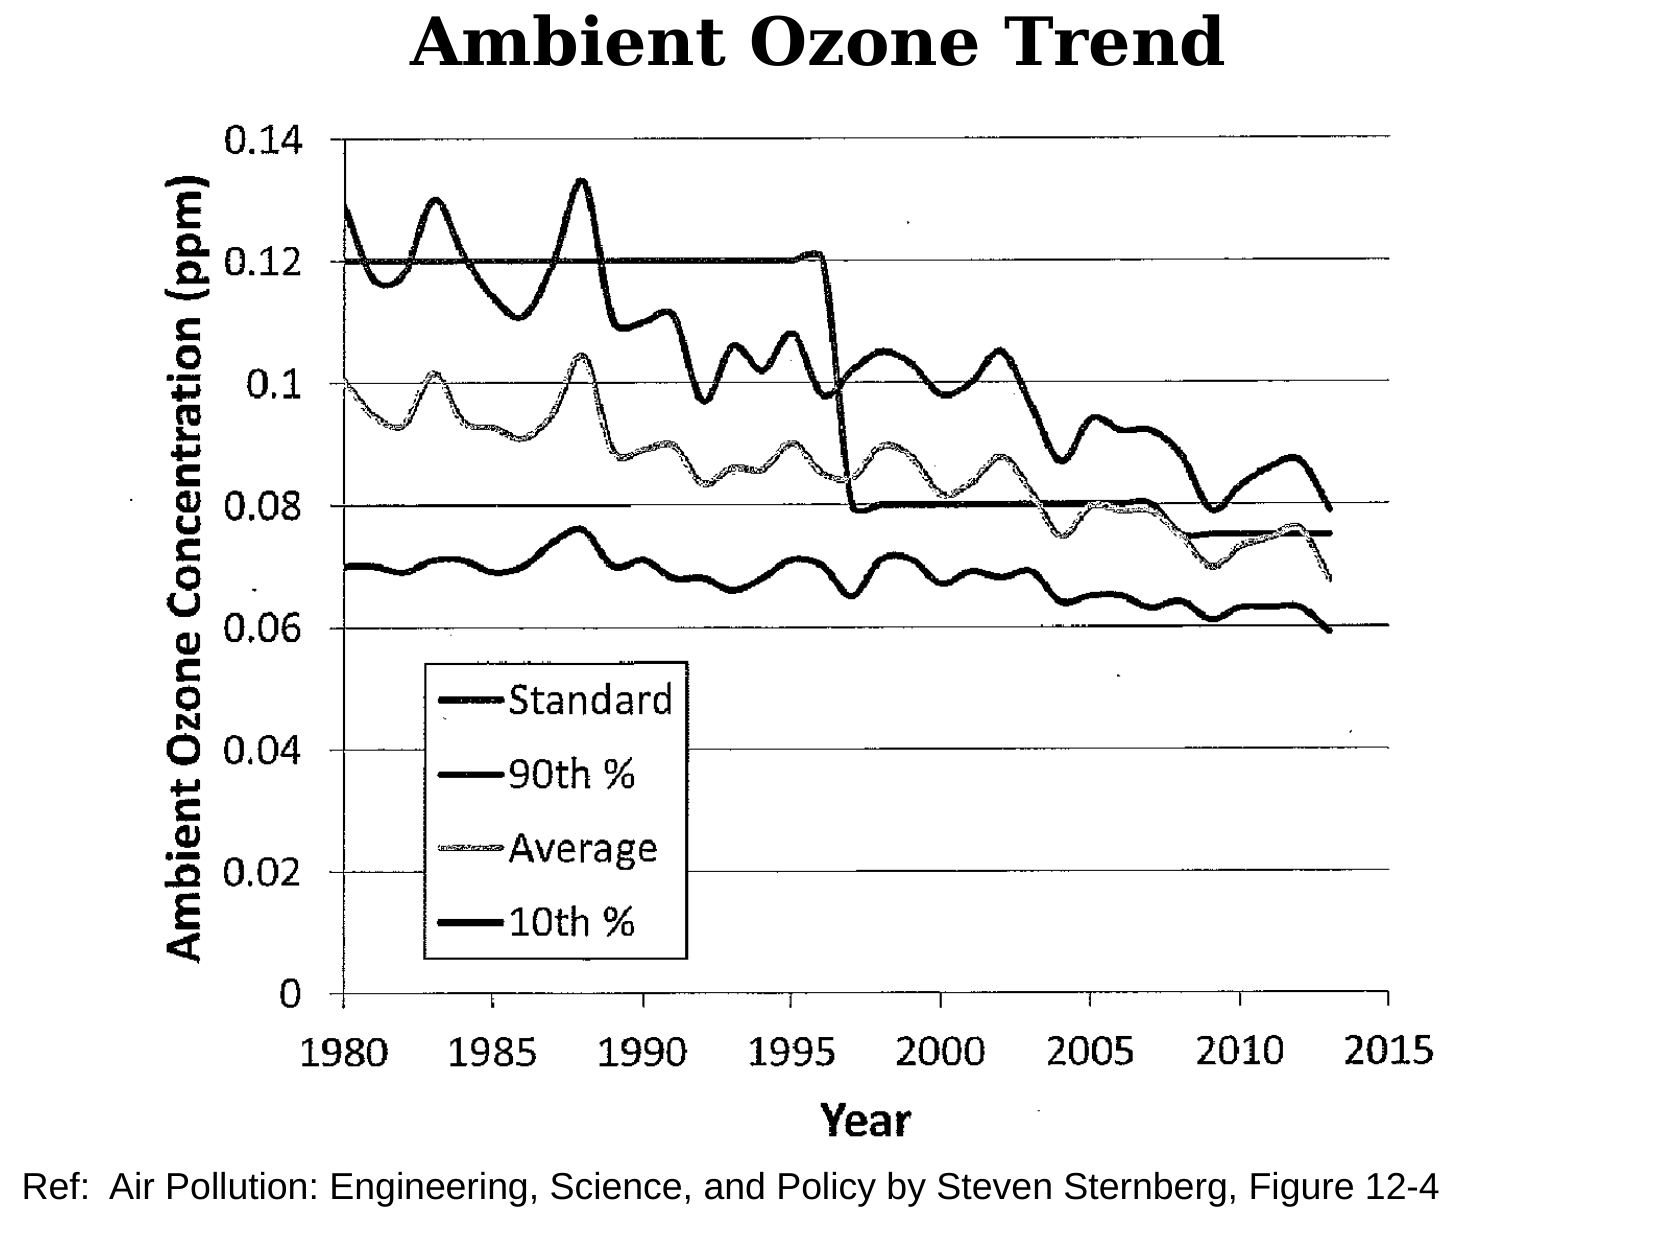

Ambient Ozone Trend
Ref: Air Pollution: Engineering, Science, and Policy by Steven Sternberg, Figure 12-4